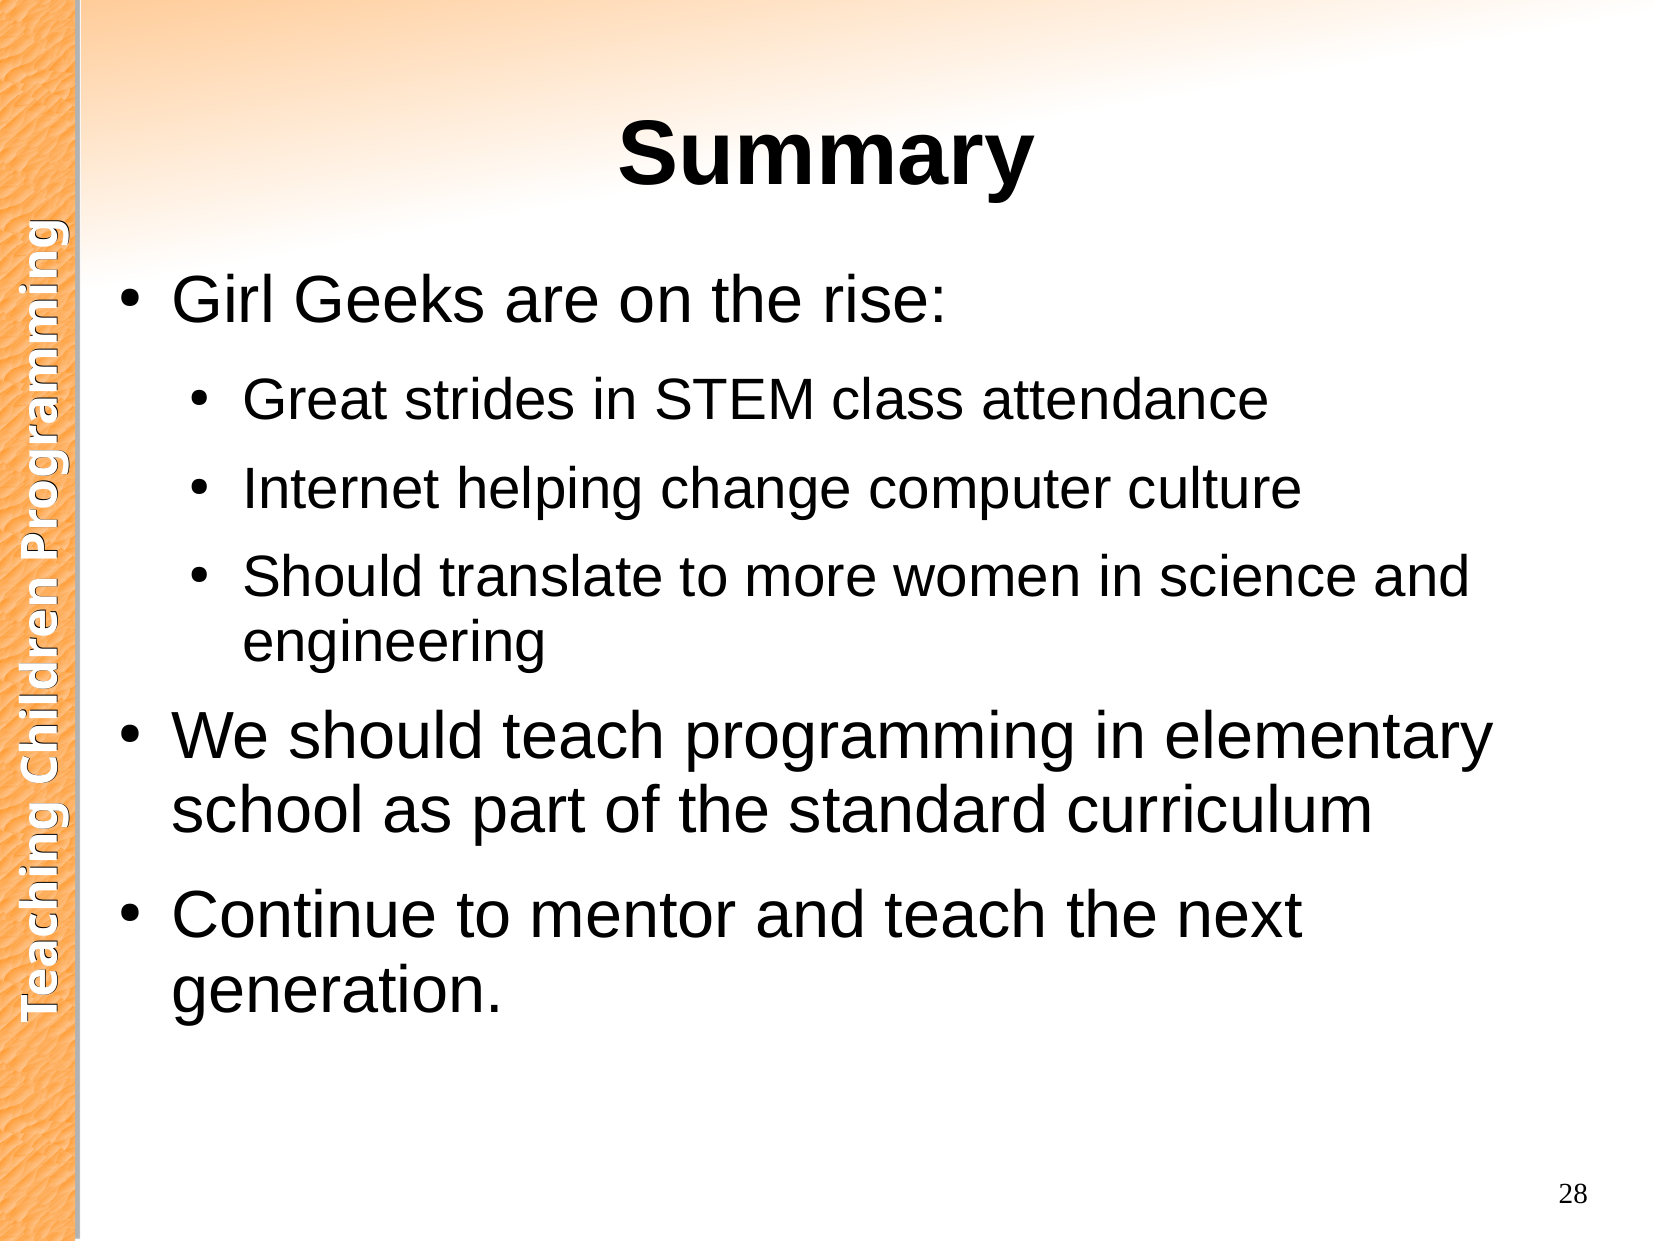

# Summary
Girl Geeks are on the rise:
Great strides in STEM class attendance
Internet helping change computer culture
Should translate to more women in science and engineering
We should teach programming in elementary school as part of the standard curriculum
Continue to mentor and teach the next generation.
28